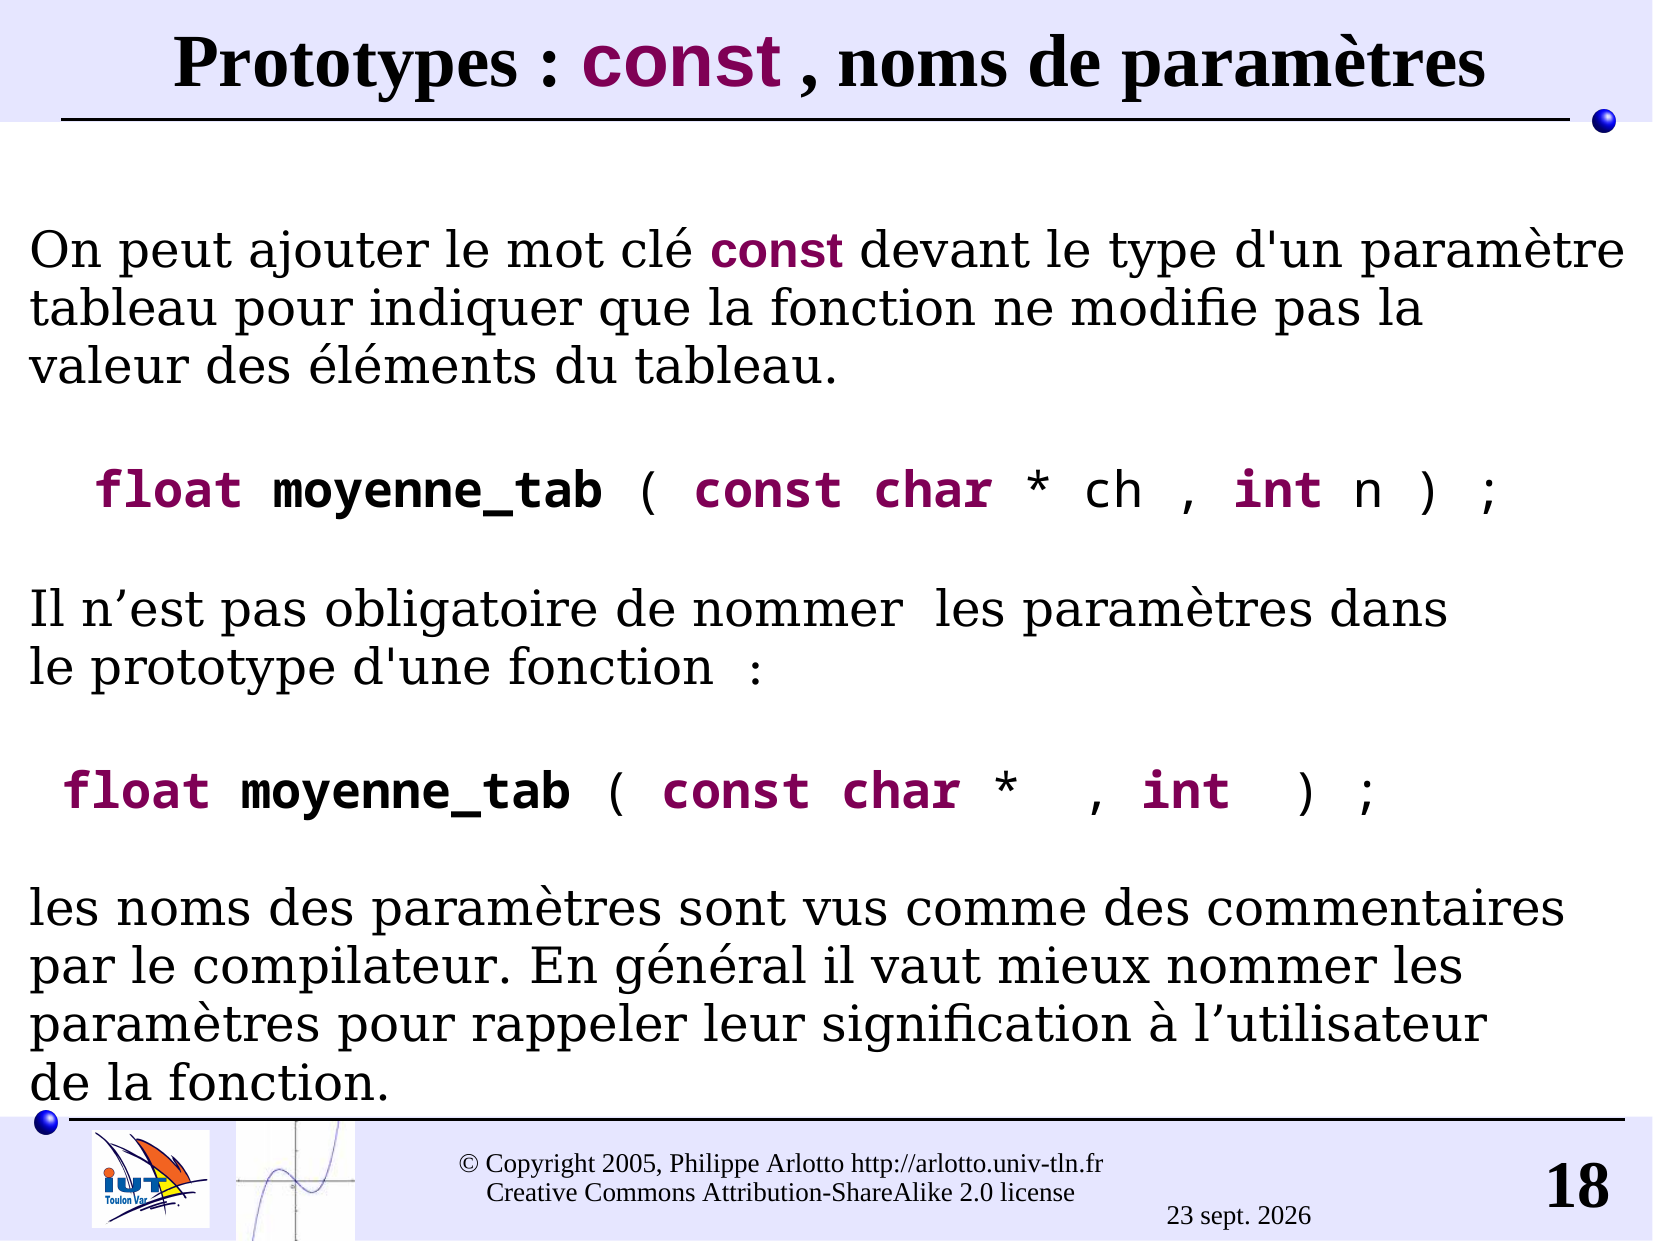

# Prototypes : const , noms de paramètres
On peut ajouter le mot clé const devant le type d'un paramètre
tableau pour indiquer que la fonction ne modifie pas la
valeur des éléments du tableau.
 float moyenne_tab ( const char * ch , int n ) ;
Il n’est pas obligatoire de nommer les paramètres dans
le prototype d'une fonction :
 float moyenne_tab ( const char * , int ) ;
les noms des paramètres sont vus comme des commentaires
par le compilateur. En général il vaut mieux nommer les
paramètres pour rappeler leur signification à l’utilisateur
de la fonction.